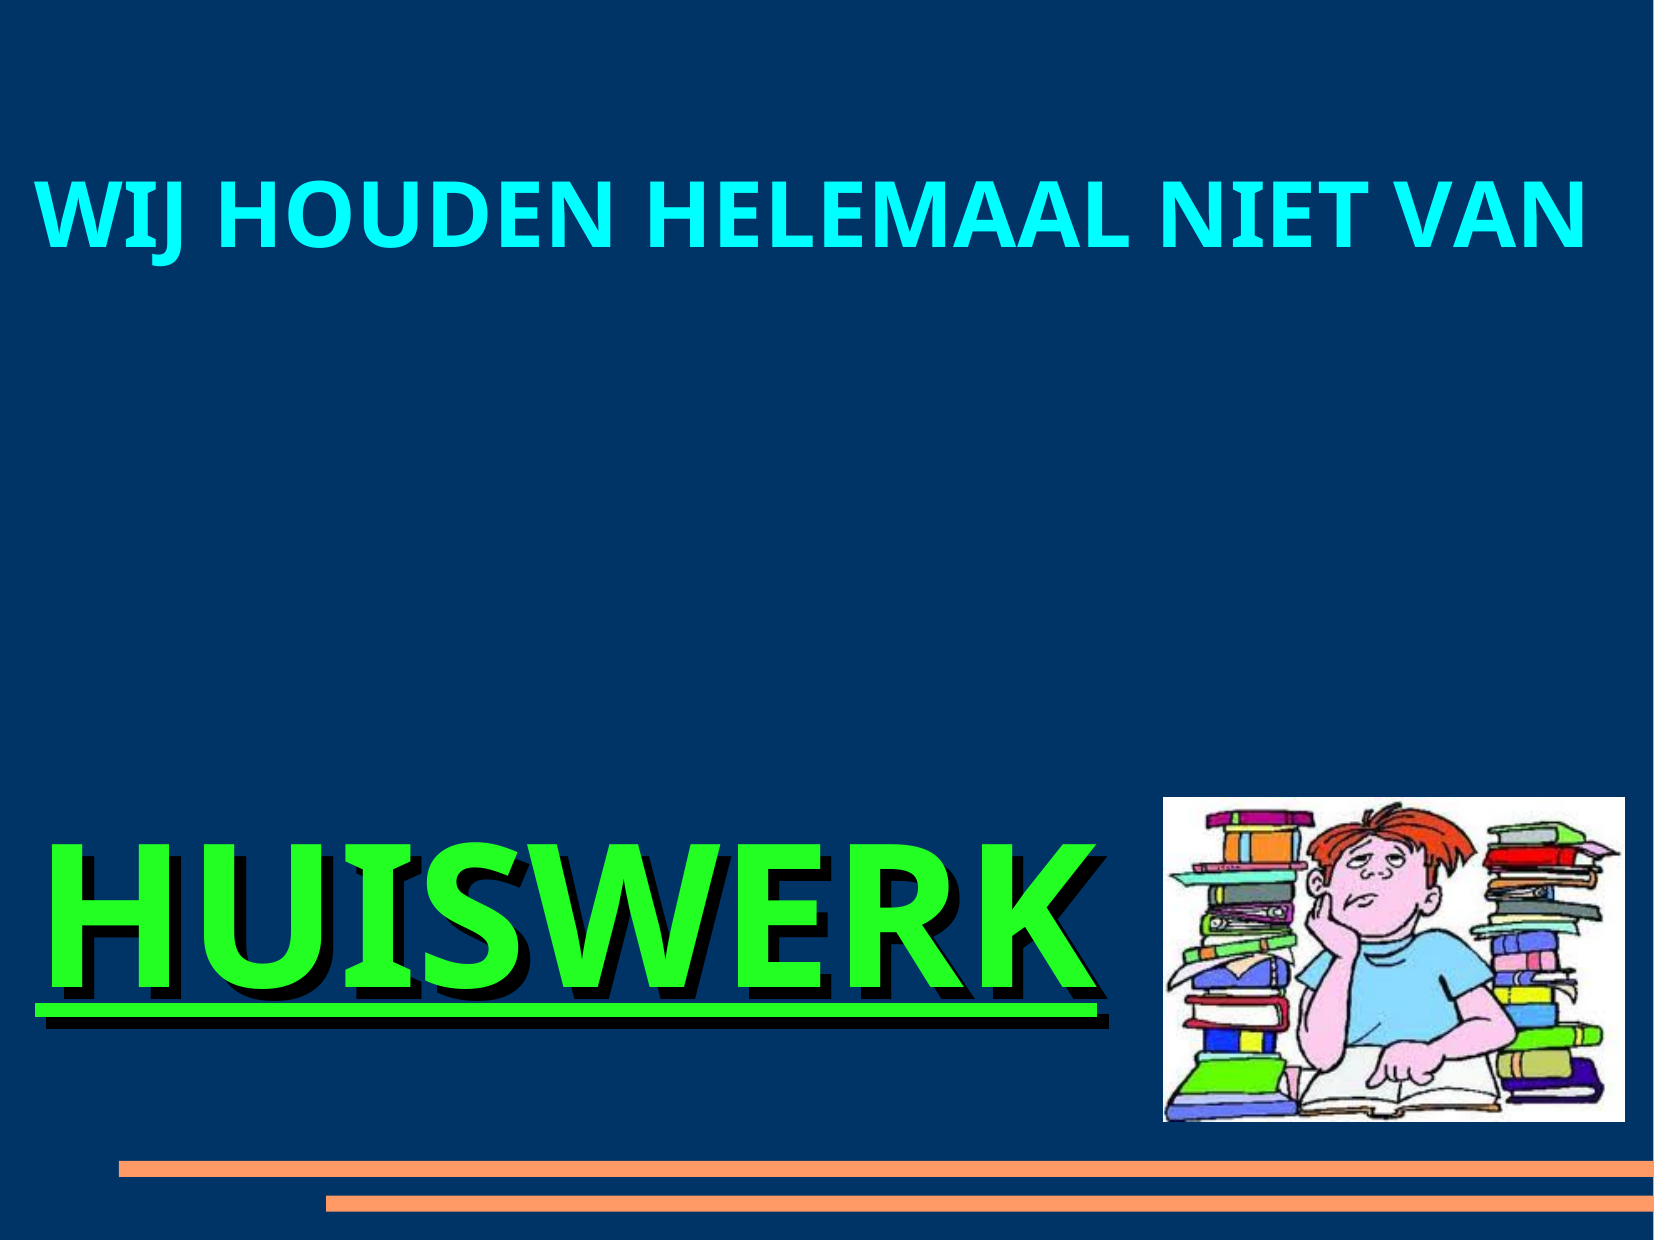

# WIJ HOUDEN HELEMAAL NIET VAN HUISWERK